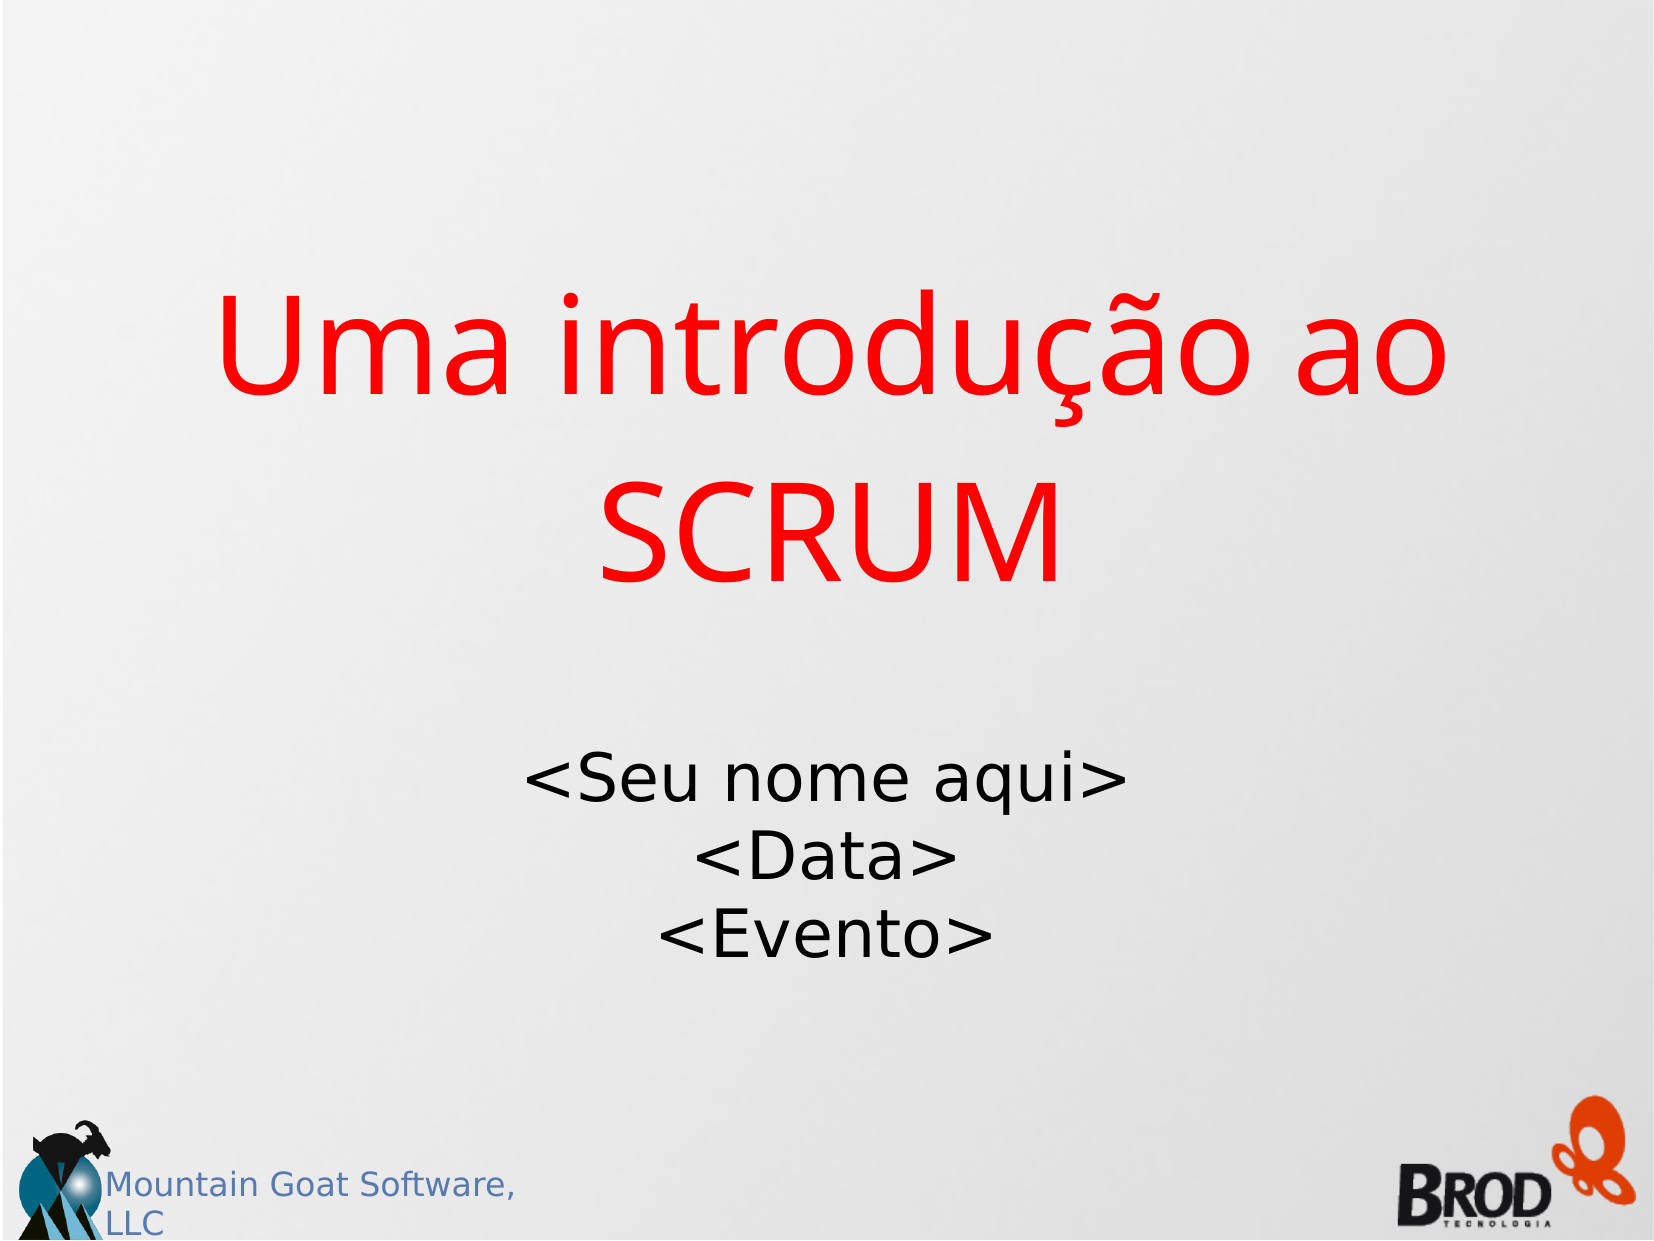

# Uma introdução ao SCRUM
<Seu nome aqui>
<Data>
<Evento>